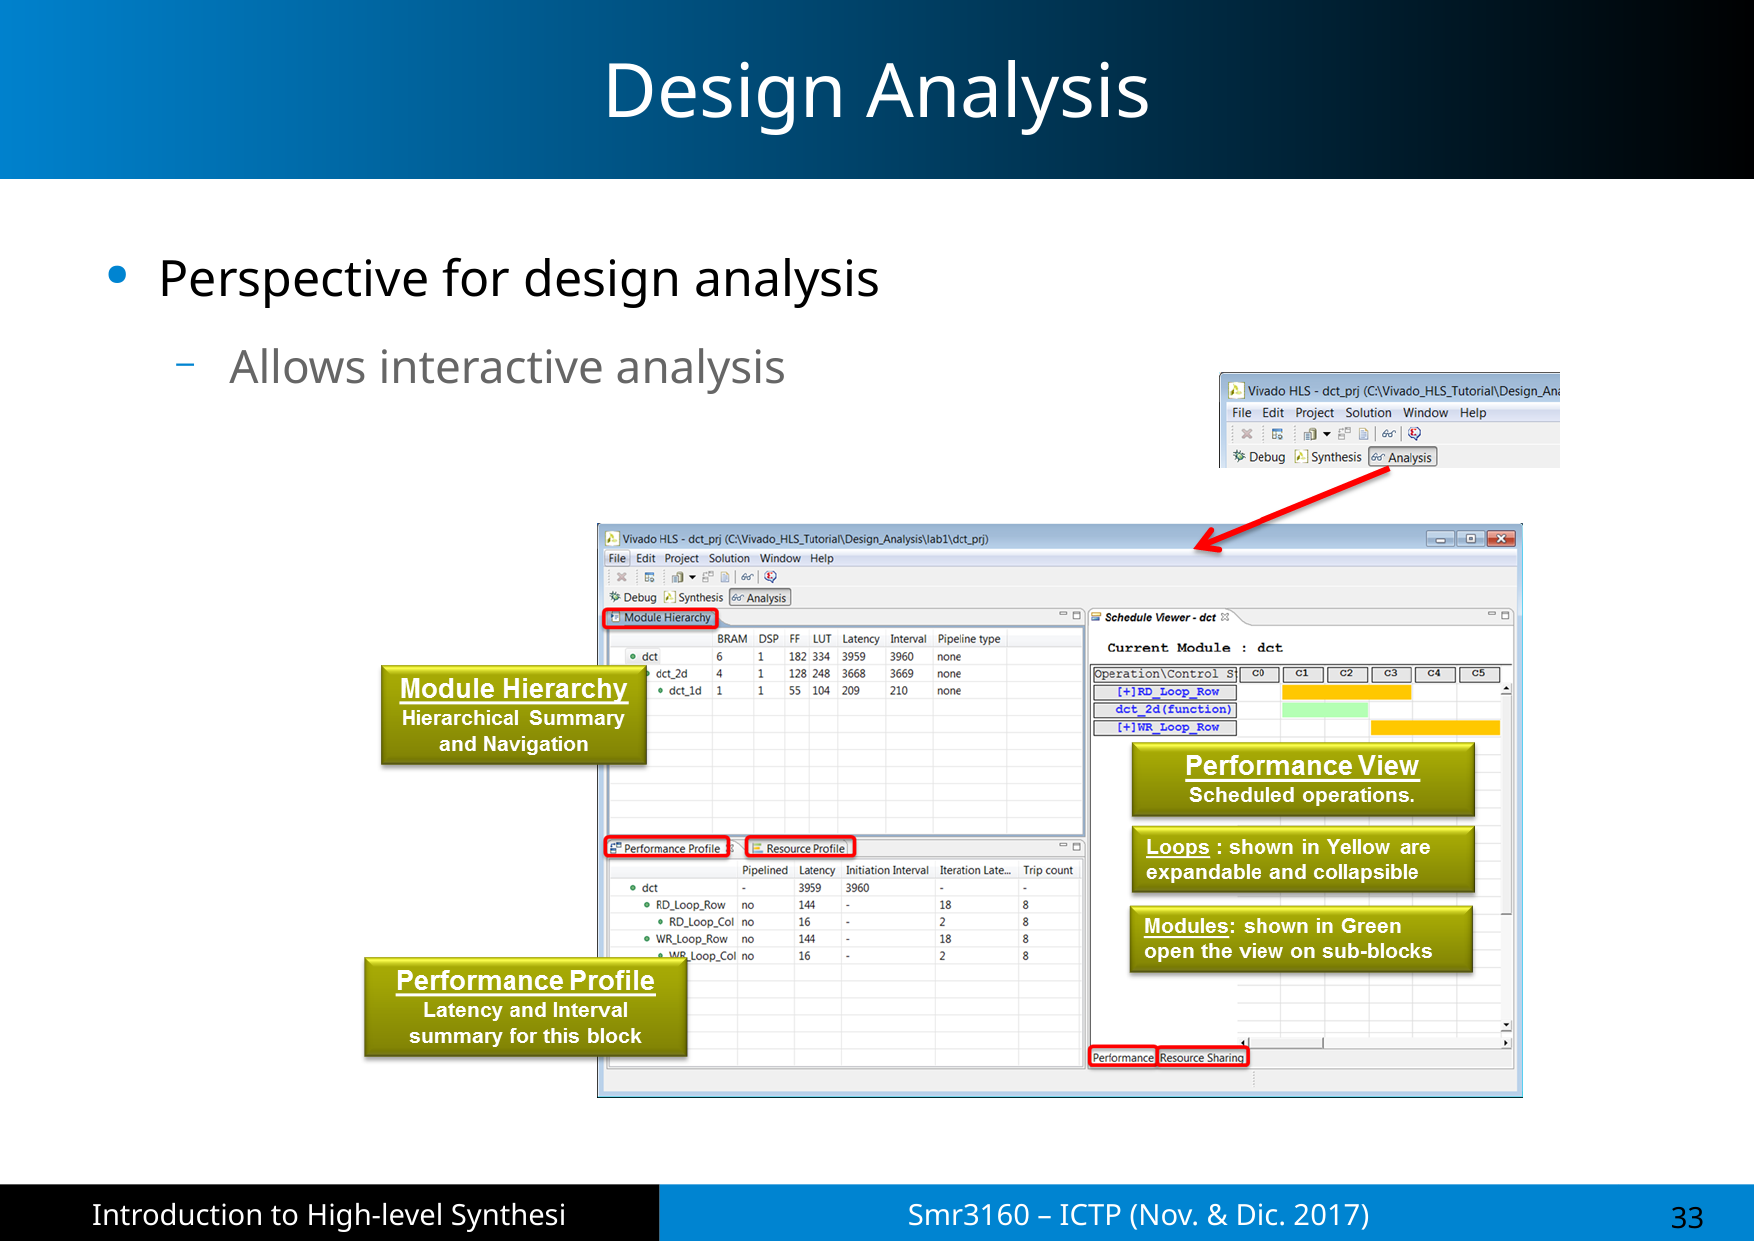

# Design Analysis
Perspective for design analysis
Allows interactive analysis
33